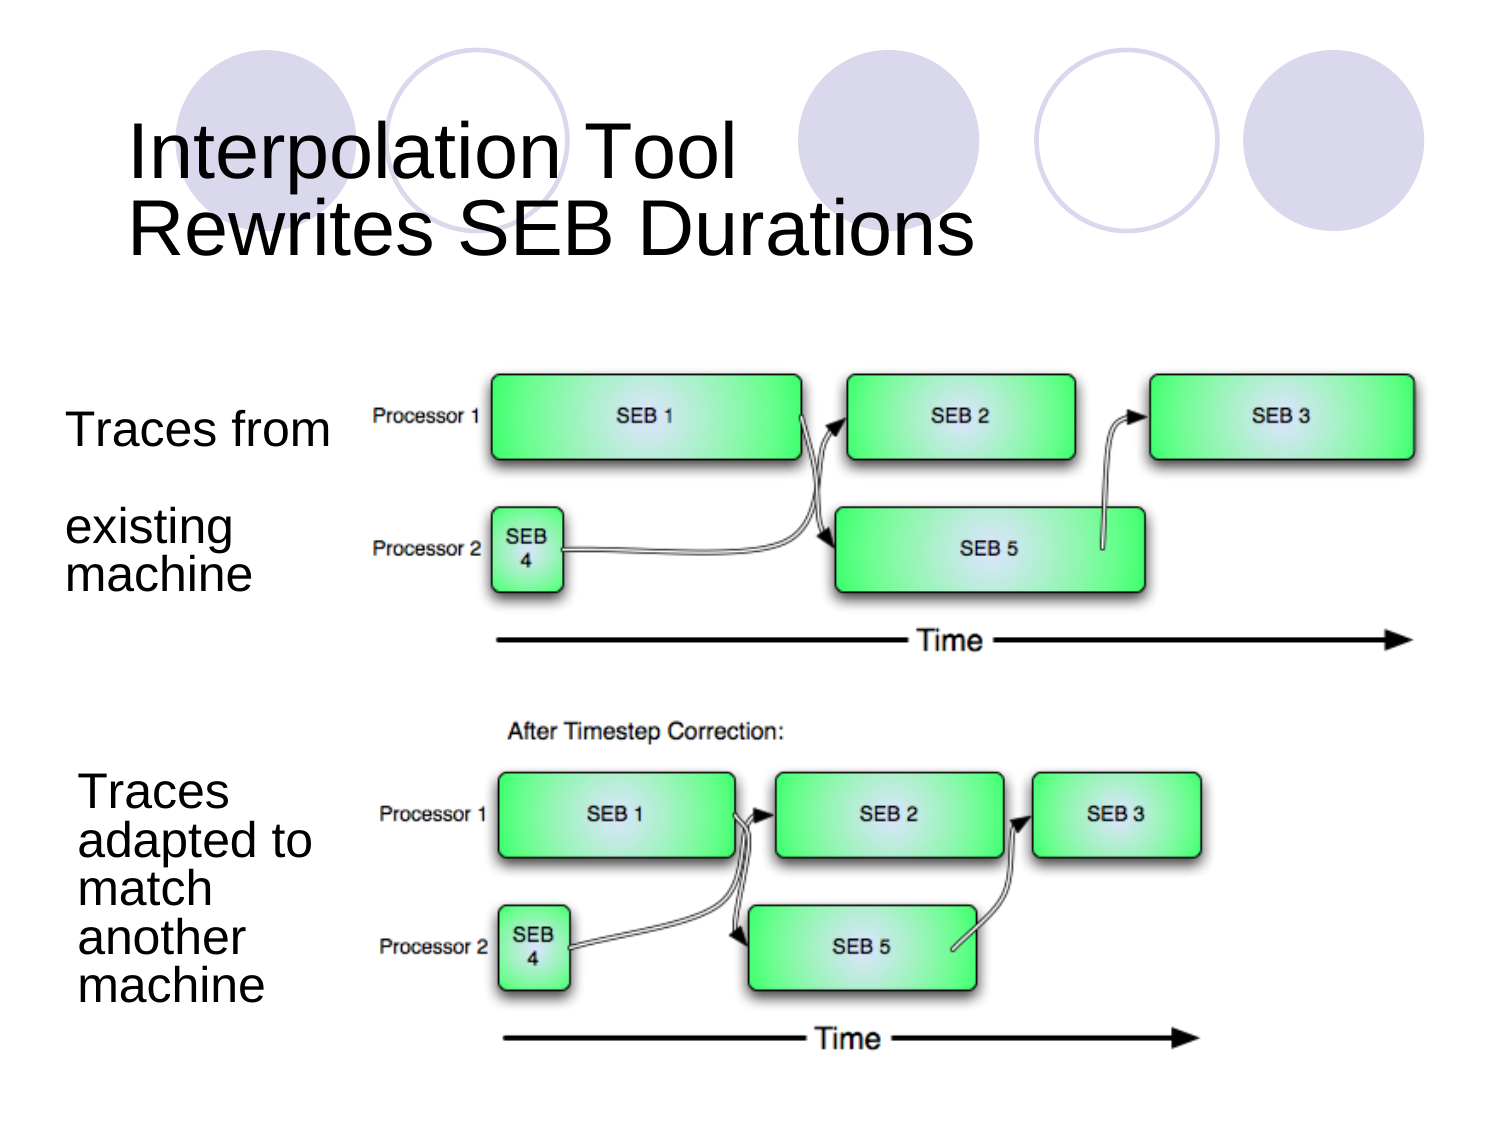

# Interpolation Tool Rewrites SEB Durations
Traces from
existing machine
Traces adapted to match another machine
Charm++ Workshop 2008